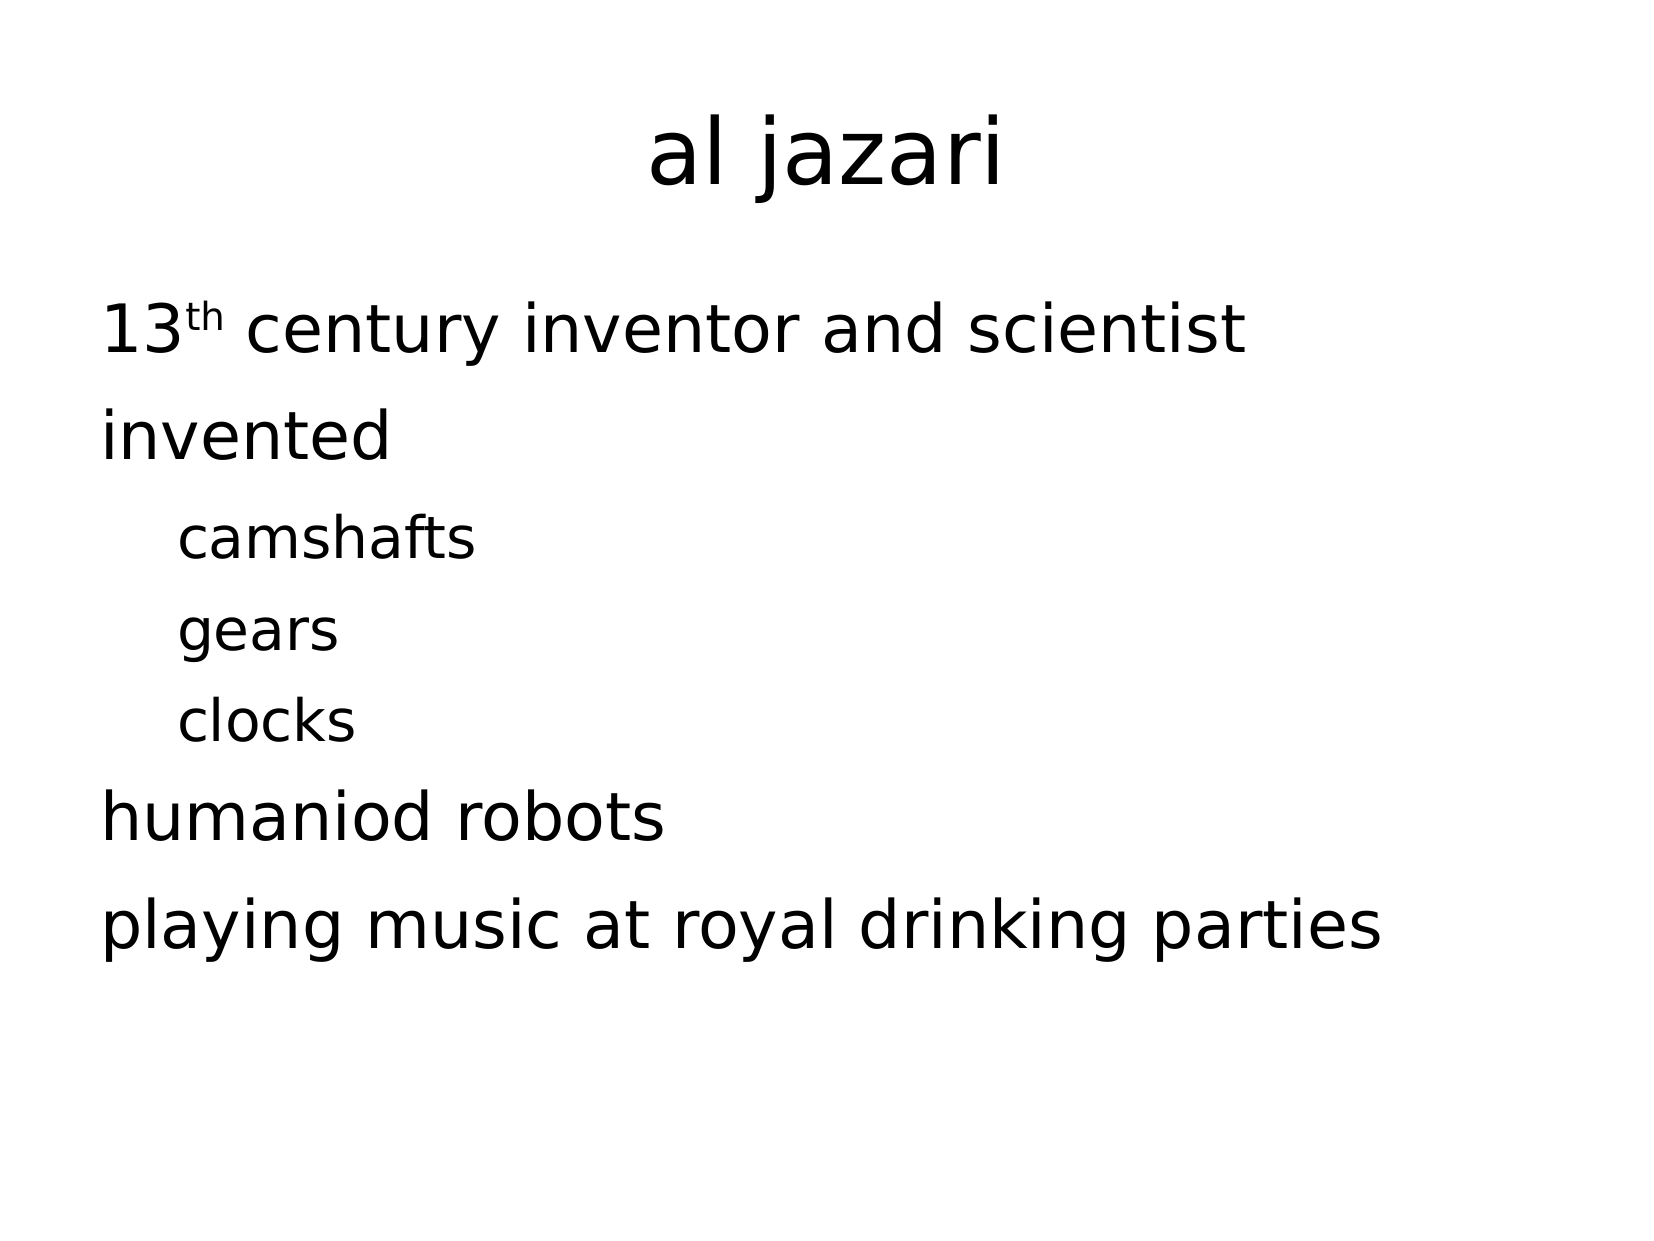

# al jazari
13th century inventor and scientist
invented
camshafts
gears
clocks
humaniod robots
playing music at royal drinking parties